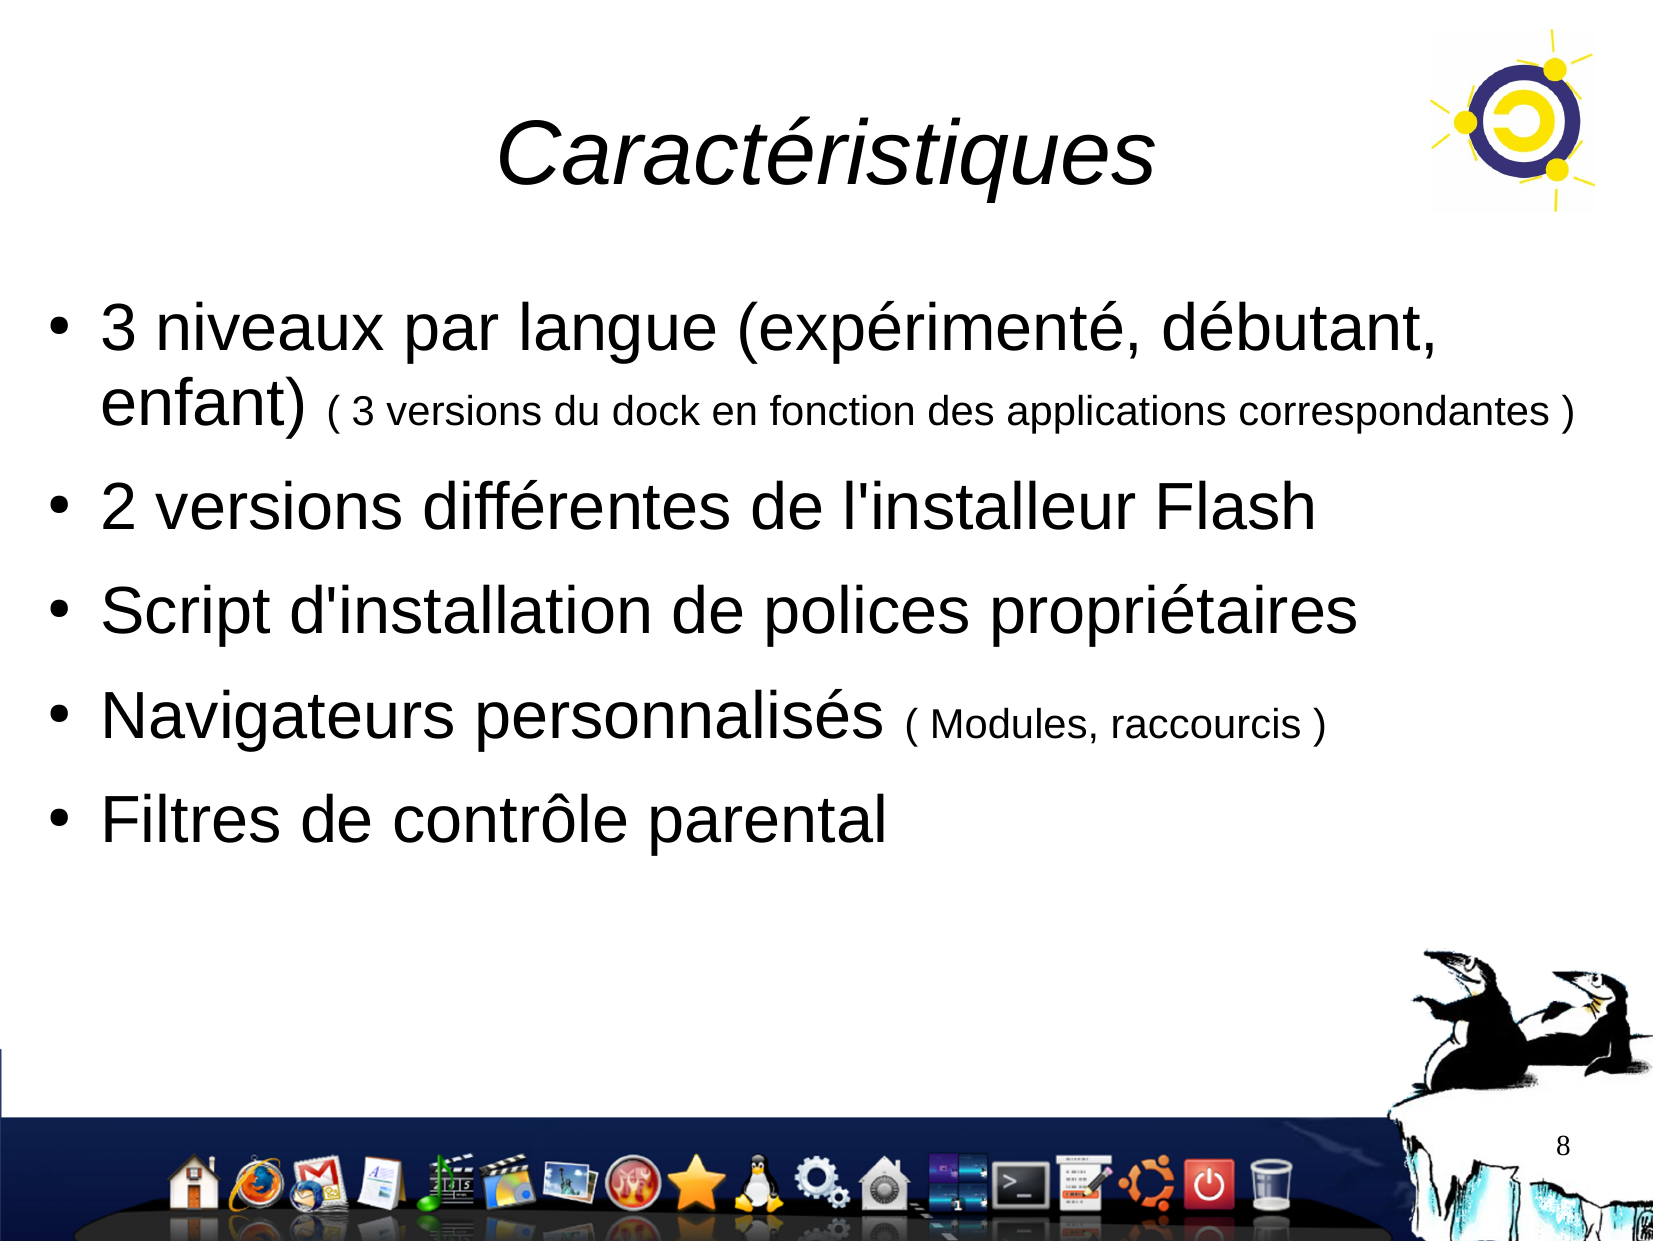

# Caractéristiques
3 niveaux par langue (expérimenté, débutant, enfant) ( 3 versions du dock en fonction des applications correspondantes )
2 versions différentes de l'installeur Flash
Script d'installation de polices propriétaires
Navigateurs personnalisés ( Modules, raccourcis )
Filtres de contrôle parental
8